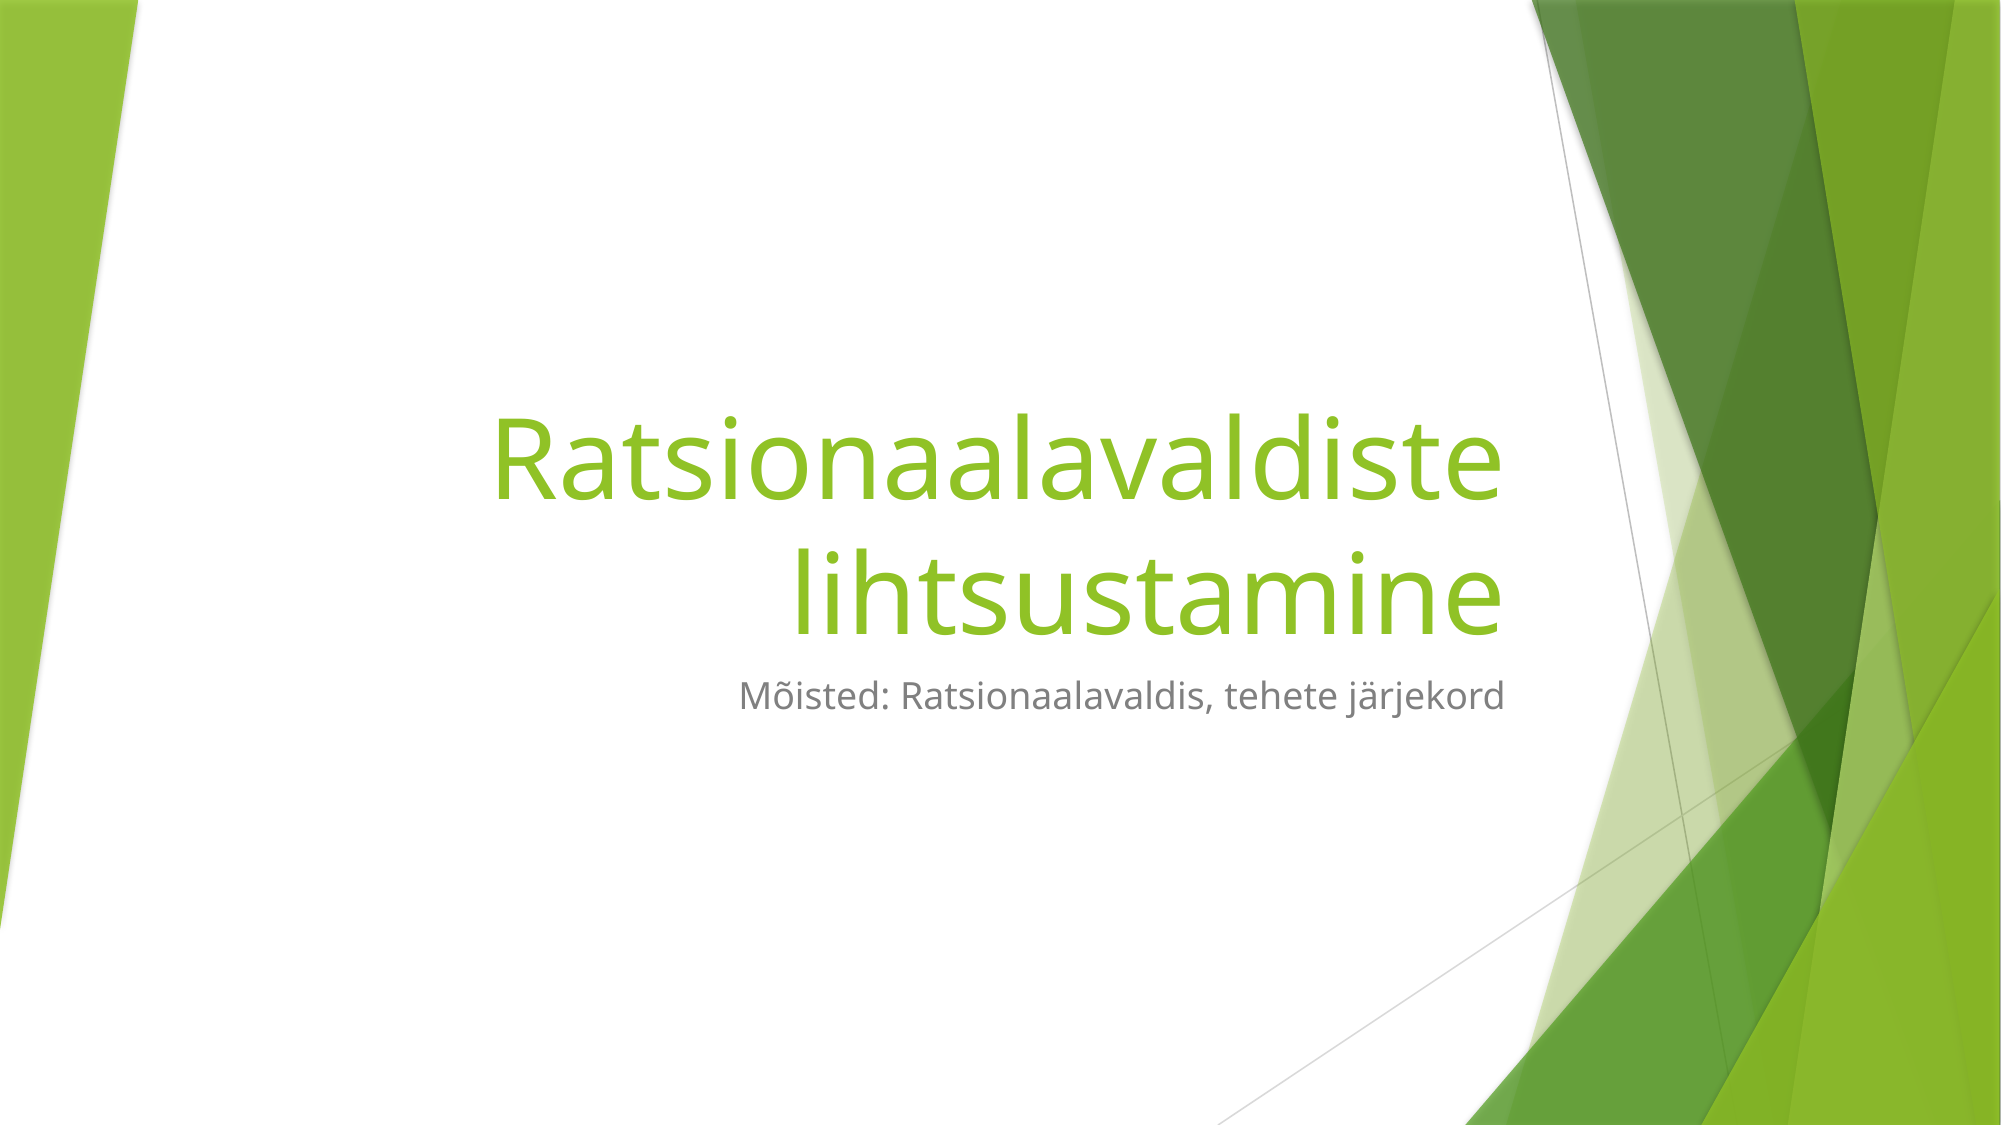

# Ratsionaalavaldiste lihtsustamine
Mõisted: Ratsionaalavaldis, tehete järjekord